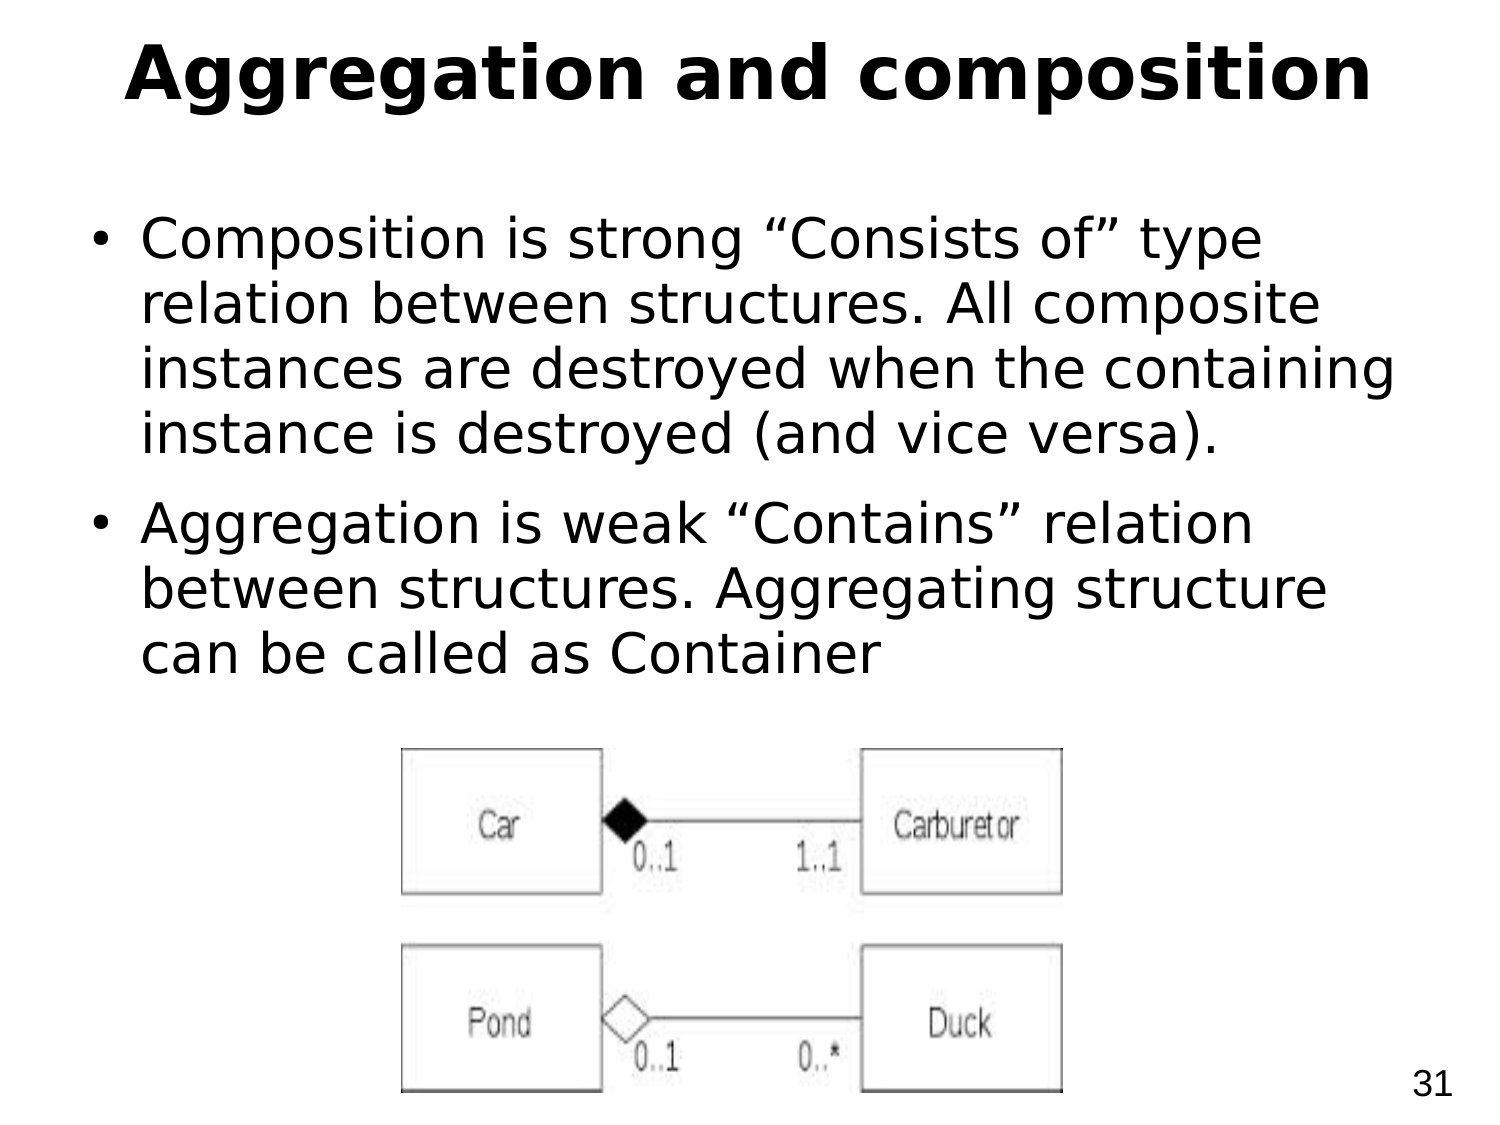

# Aggregation and composition
Composition is strong “Consists of” type relation between structures. All composite instances are destroyed when the containing instance is destroyed (and vice versa).
Aggregation is weak “Contains” relation between structures. Aggregating structure can be called as Container